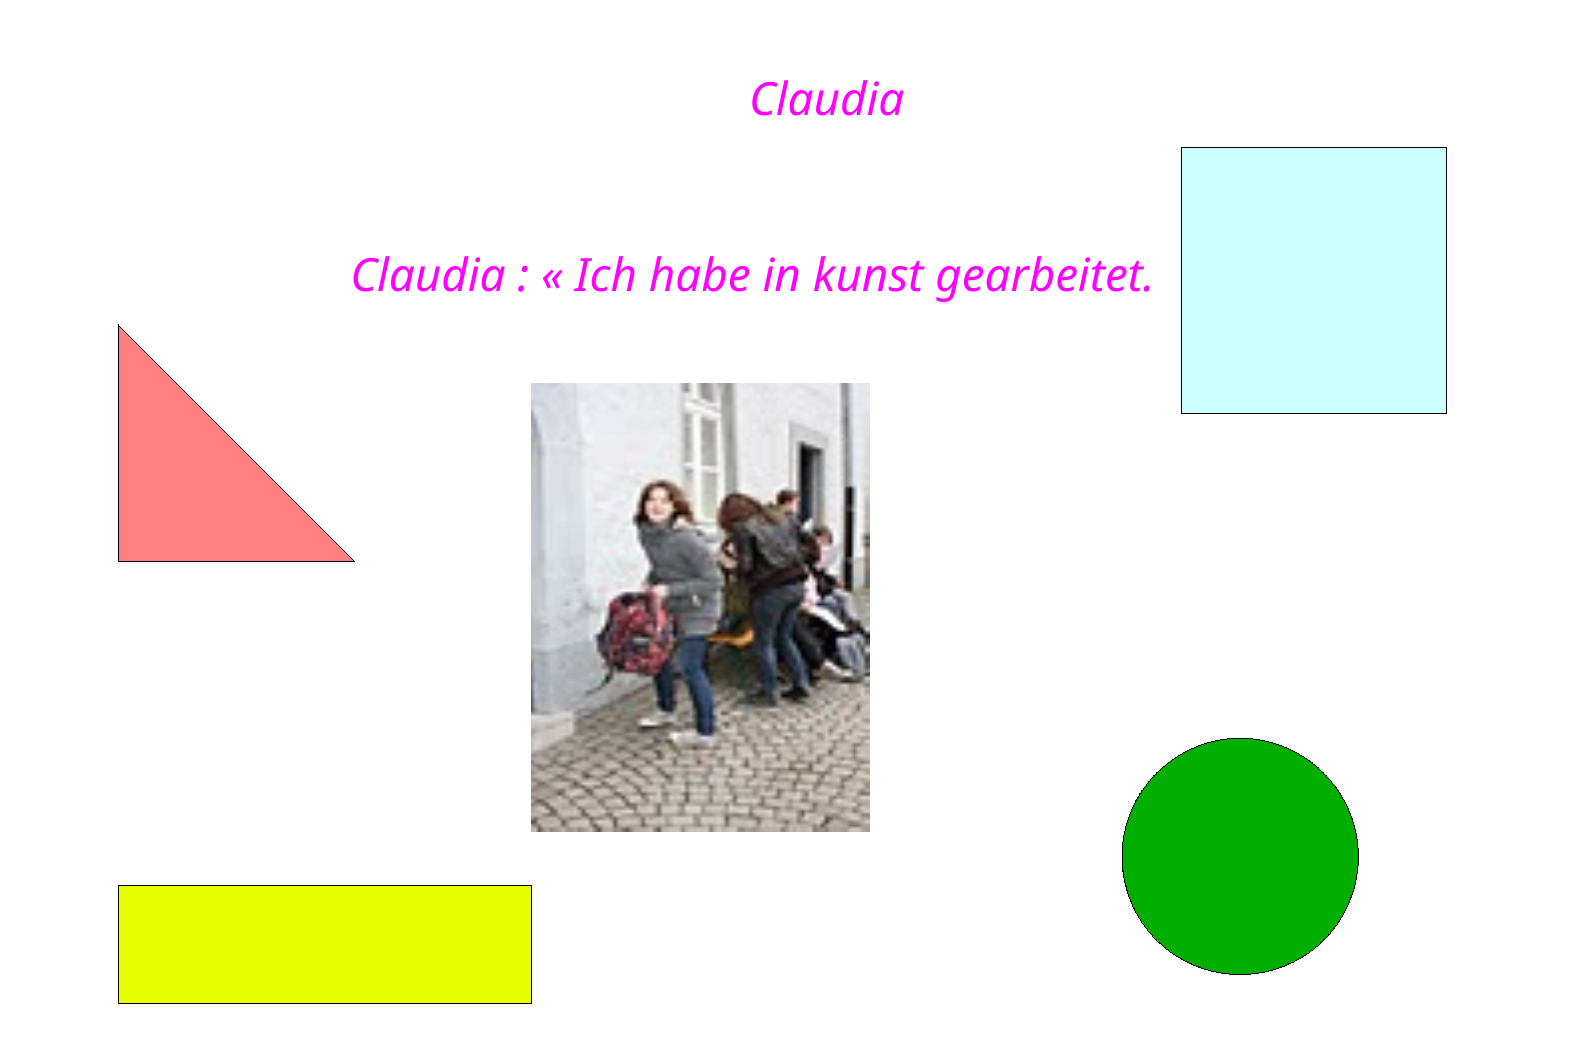

Claudia
Claudia : « Ich habe in kunst gearbeitet.